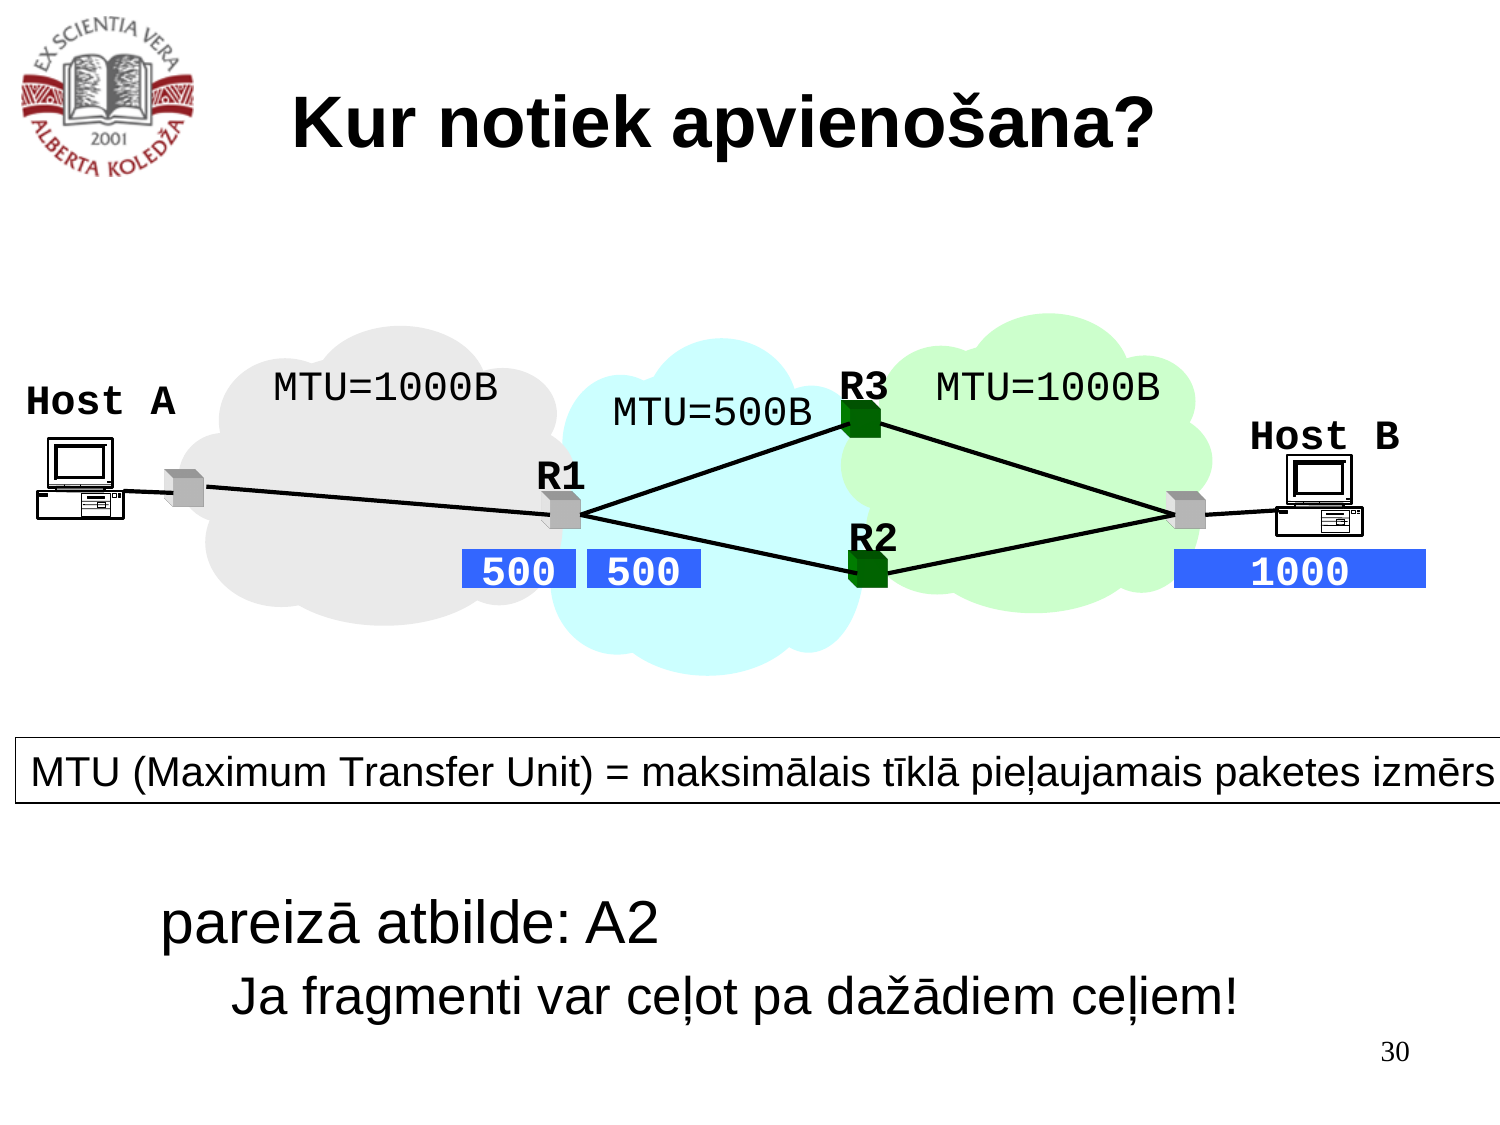

# Kur notiek apvienošana?
R3
MTU=1000B
MTU=1000B
Host A
MTU=500B
Host B
R1
R2
500
500
1000
MTU (Maximum Transfer Unit) = maksimālais tīklā pieļaujamais paketes izmērs
pareizā atbilde: A2
Ja fragmenti var ceļot pa dažādiem ceļiem!